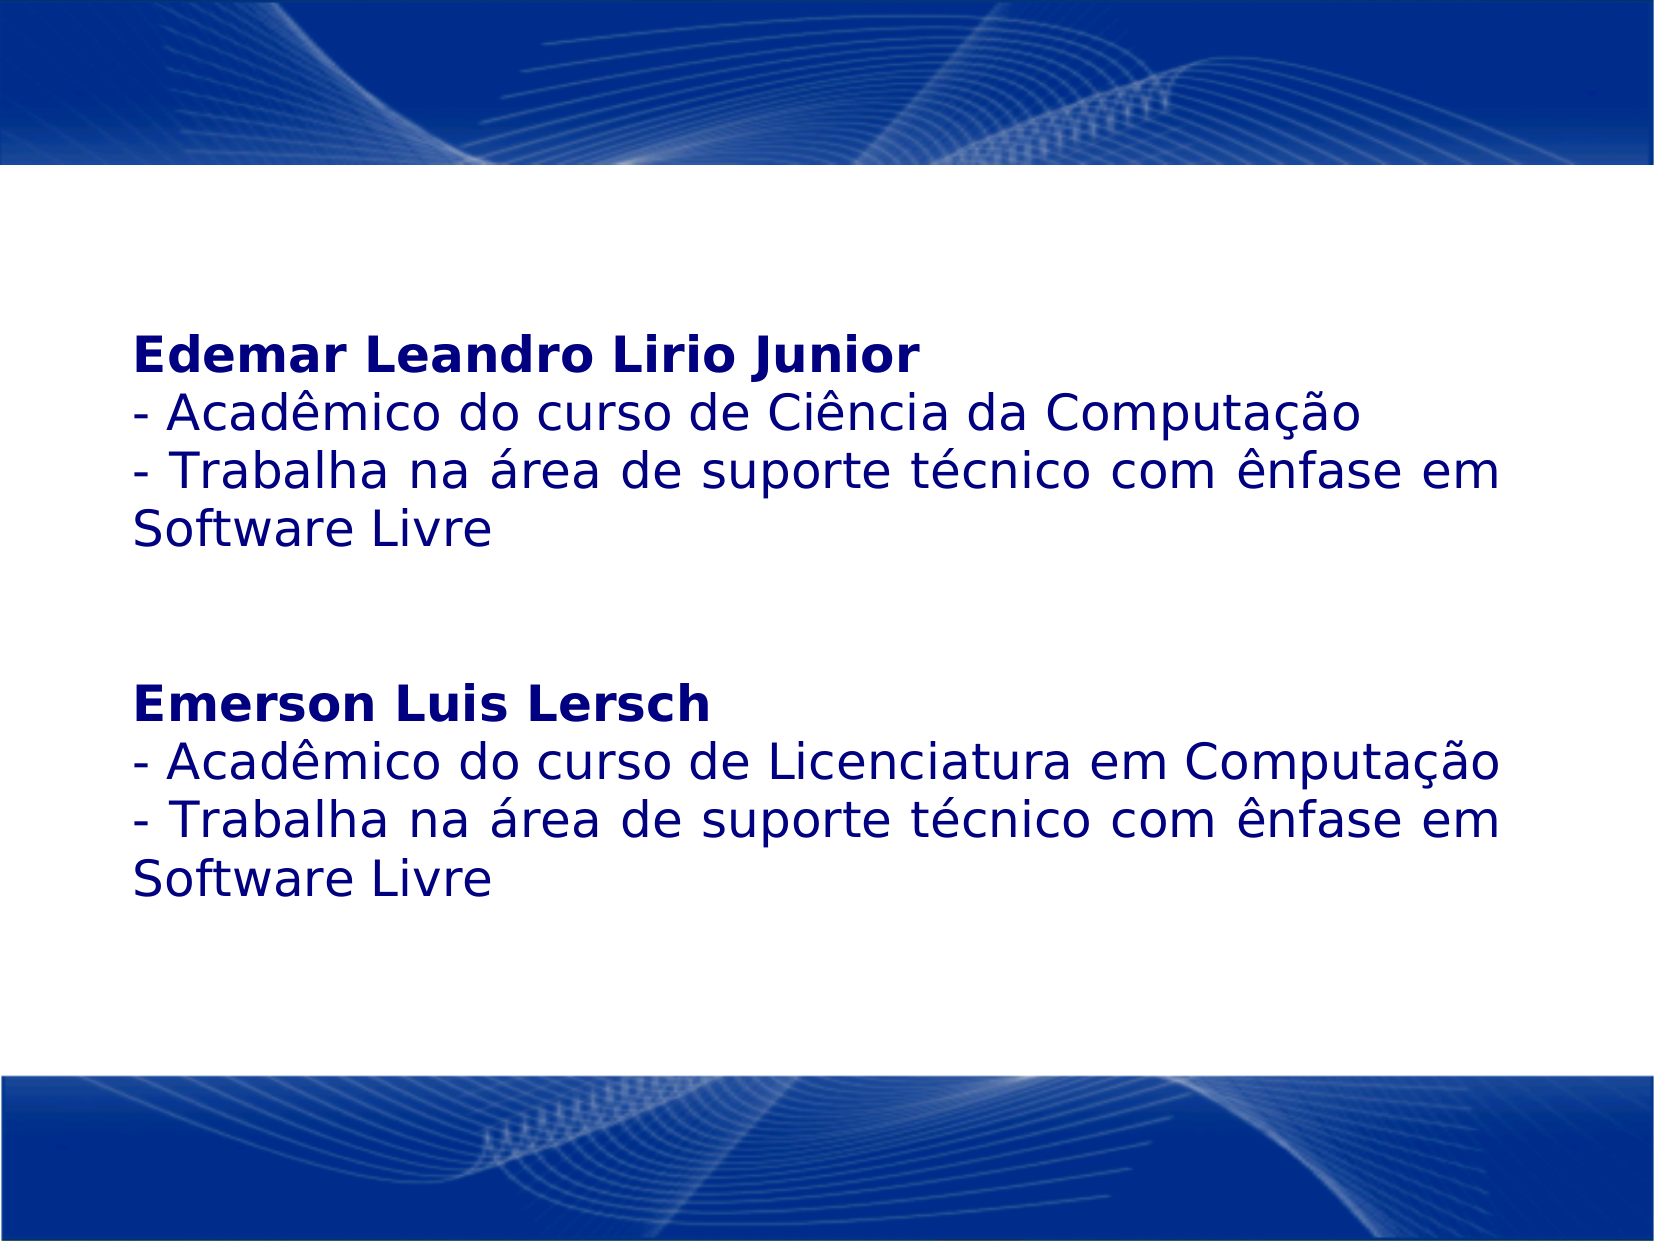

Edemar Leandro Lirio Junior
- Acadêmico do curso de Ciência da Computação
- Trabalha na área de suporte técnico com ênfase em Software Livre
Emerson Luis Lersch
- Acadêmico do curso de Licenciatura em Computação
- Trabalha na área de suporte técnico com ênfase em Software Livre